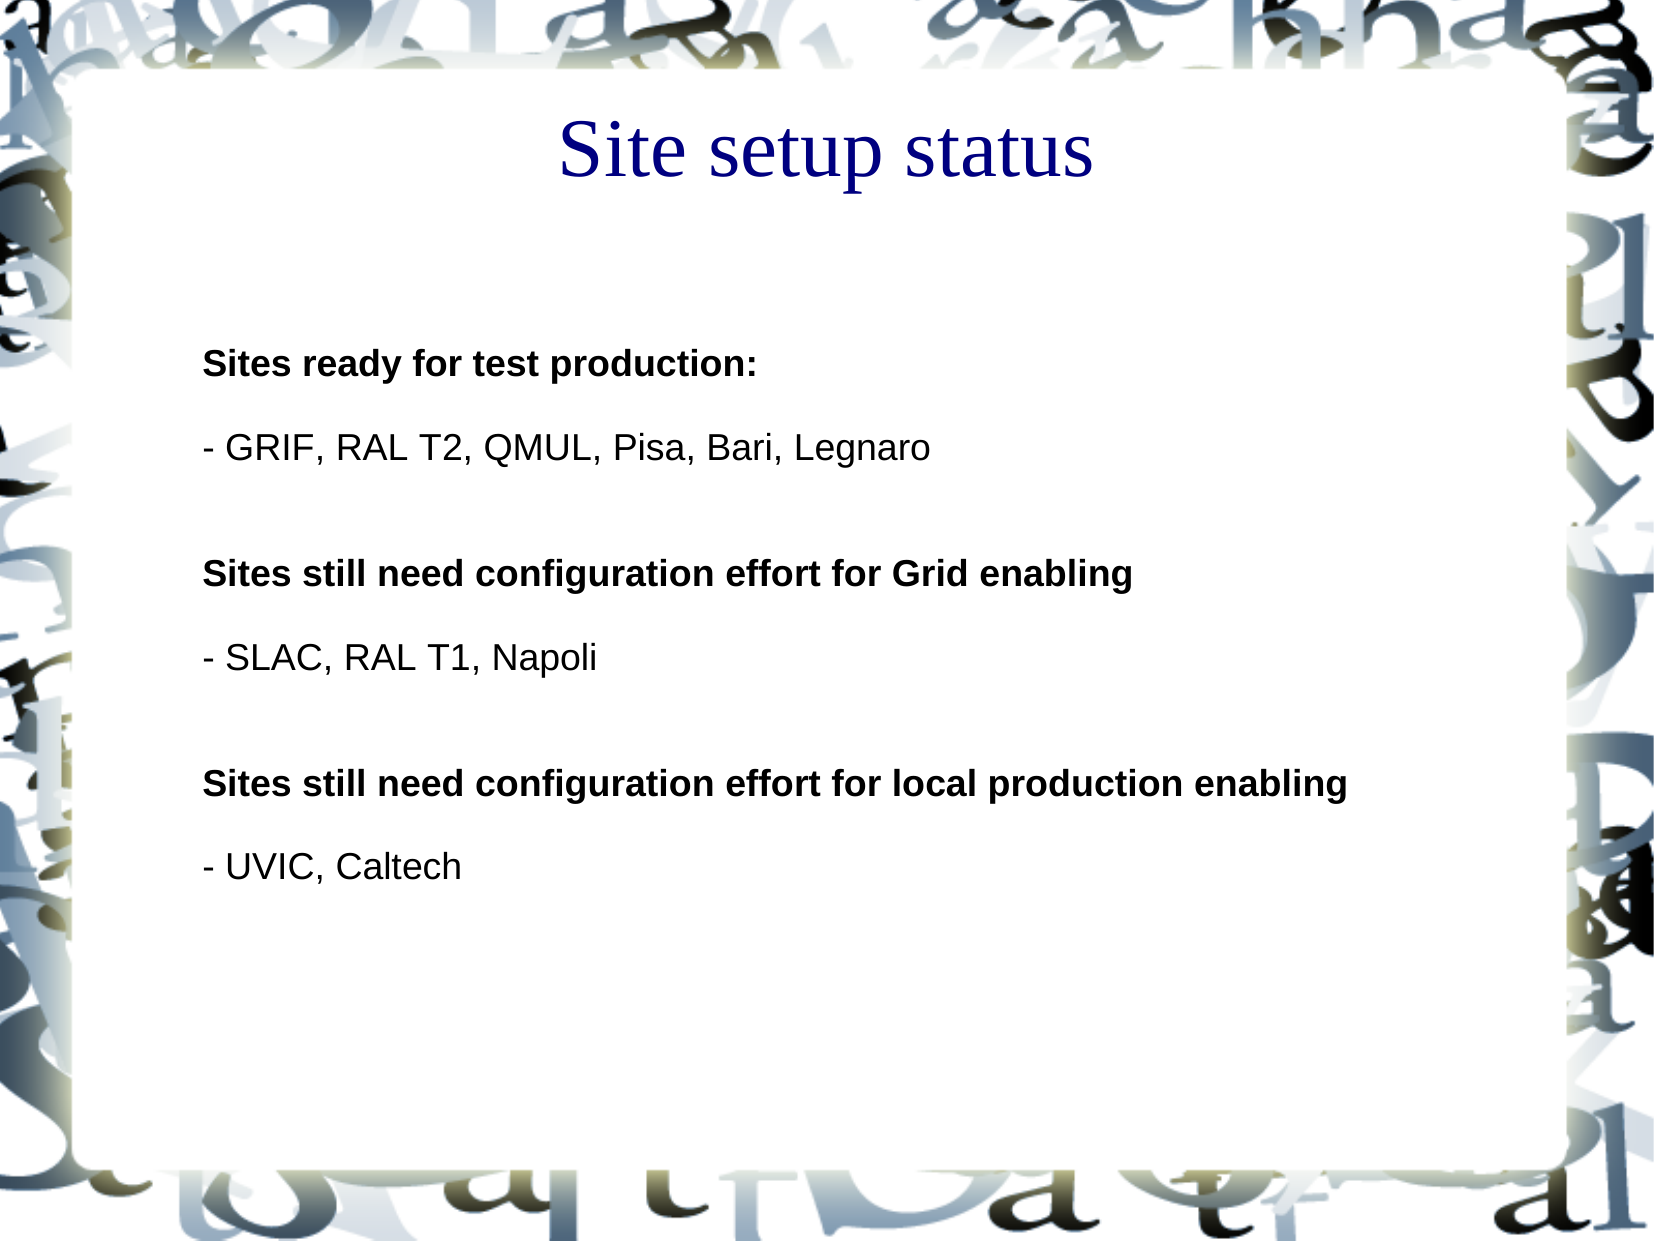

Site setup status
Sites ready for test production:
- GRIF, RAL T2, QMUL, Pisa, Bari, Legnaro
Sites still need configuration effort for Grid enabling
- SLAC, RAL T1, Napoli
Sites still need configuration effort for local production enabling
- UVIC, Caltech